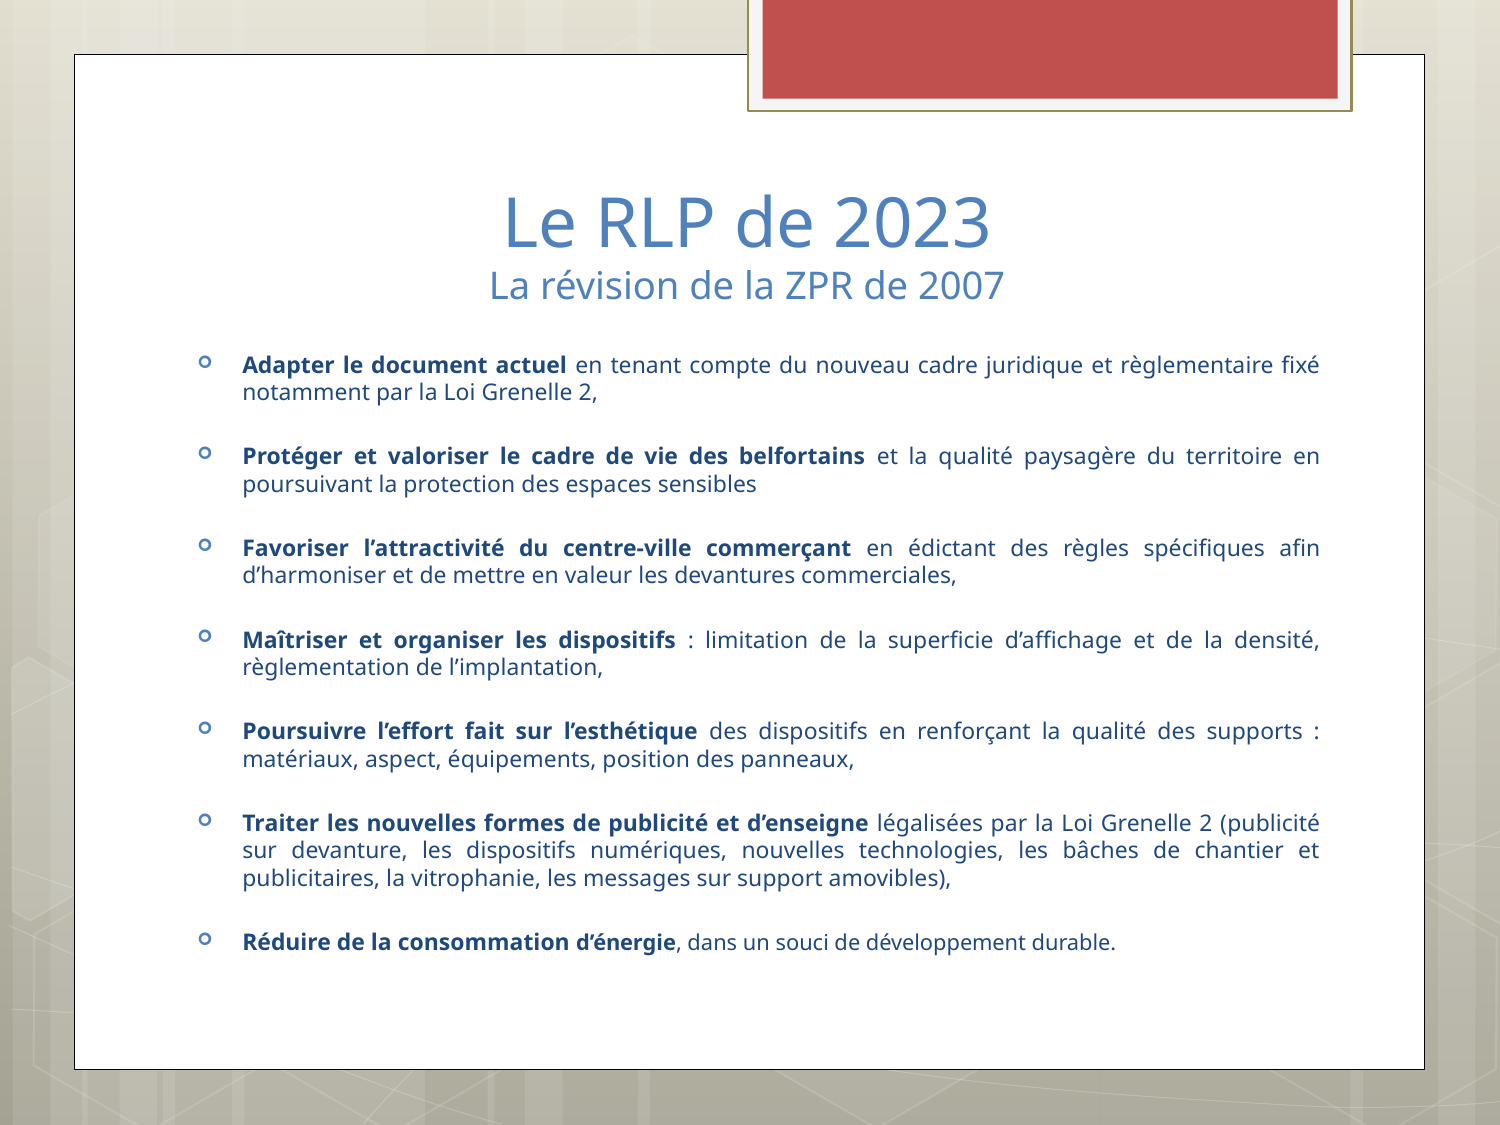

# Le RLP de 2023 La révision de la ZPR de 2007
Adapter le document actuel en tenant compte du nouveau cadre juridique et règlementaire fixé notamment par la Loi Grenelle 2,
Protéger et valoriser le cadre de vie des belfortains et la qualité paysagère du territoire en poursuivant la protection des espaces sensibles
Favoriser l’attractivité du centre-ville commerçant en édictant des règles spécifiques afin d’harmoniser et de mettre en valeur les devantures commerciales,
Maîtriser et organiser les dispositifs : limitation de la superficie d’affichage et de la densité, règlementation de l’implantation,
Poursuivre l’effort fait sur l’esthétique des dispositifs en renforçant la qualité des supports : matériaux, aspect, équipements, position des panneaux,
Traiter les nouvelles formes de publicité et d’enseigne légalisées par la Loi Grenelle 2 (publicité sur devanture, les dispositifs numériques, nouvelles technologies, les bâches de chantier et publicitaires, la vitrophanie, les messages sur support amovibles),
Réduire de la consommation d’énergie, dans un souci de développement durable.